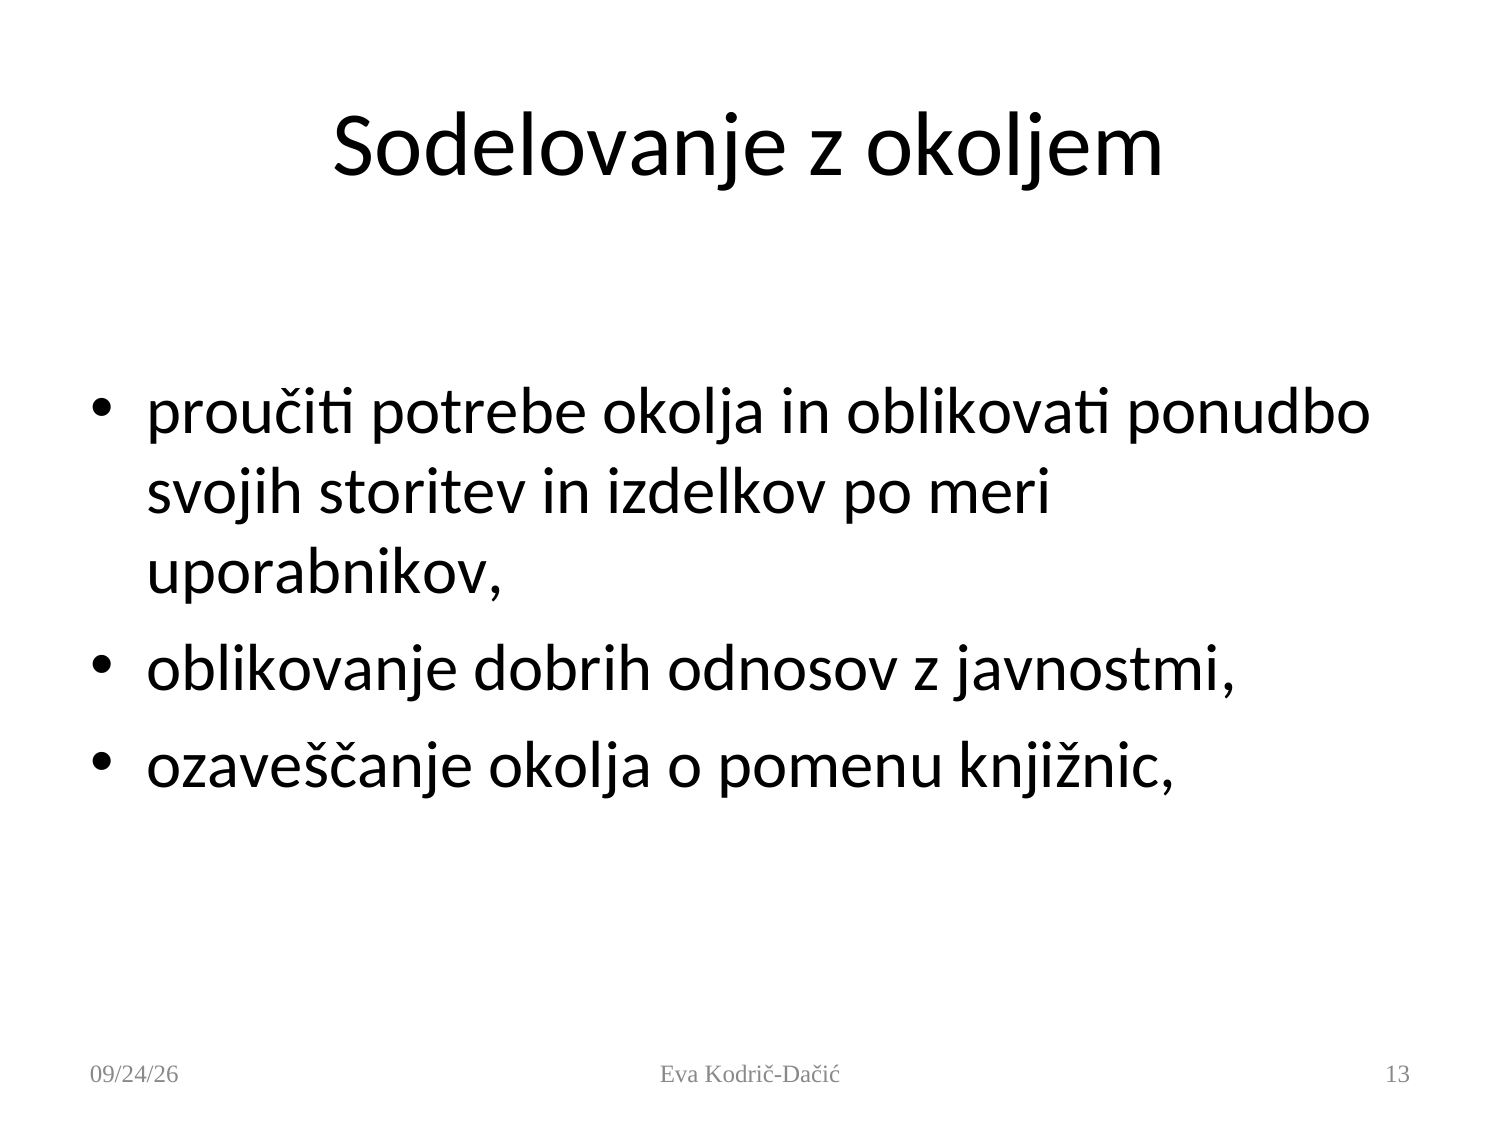

# Sodelovanje z okoljem
proučiti potrebe okolja in oblikovati ponudbo svojih storitev in izdelkov po meri uporabnikov,
oblikovanje dobrih odnosov z javnostmi,
ozaveščanje okolja o pomenu knjižnic,
Eva Kodrič-Dačić